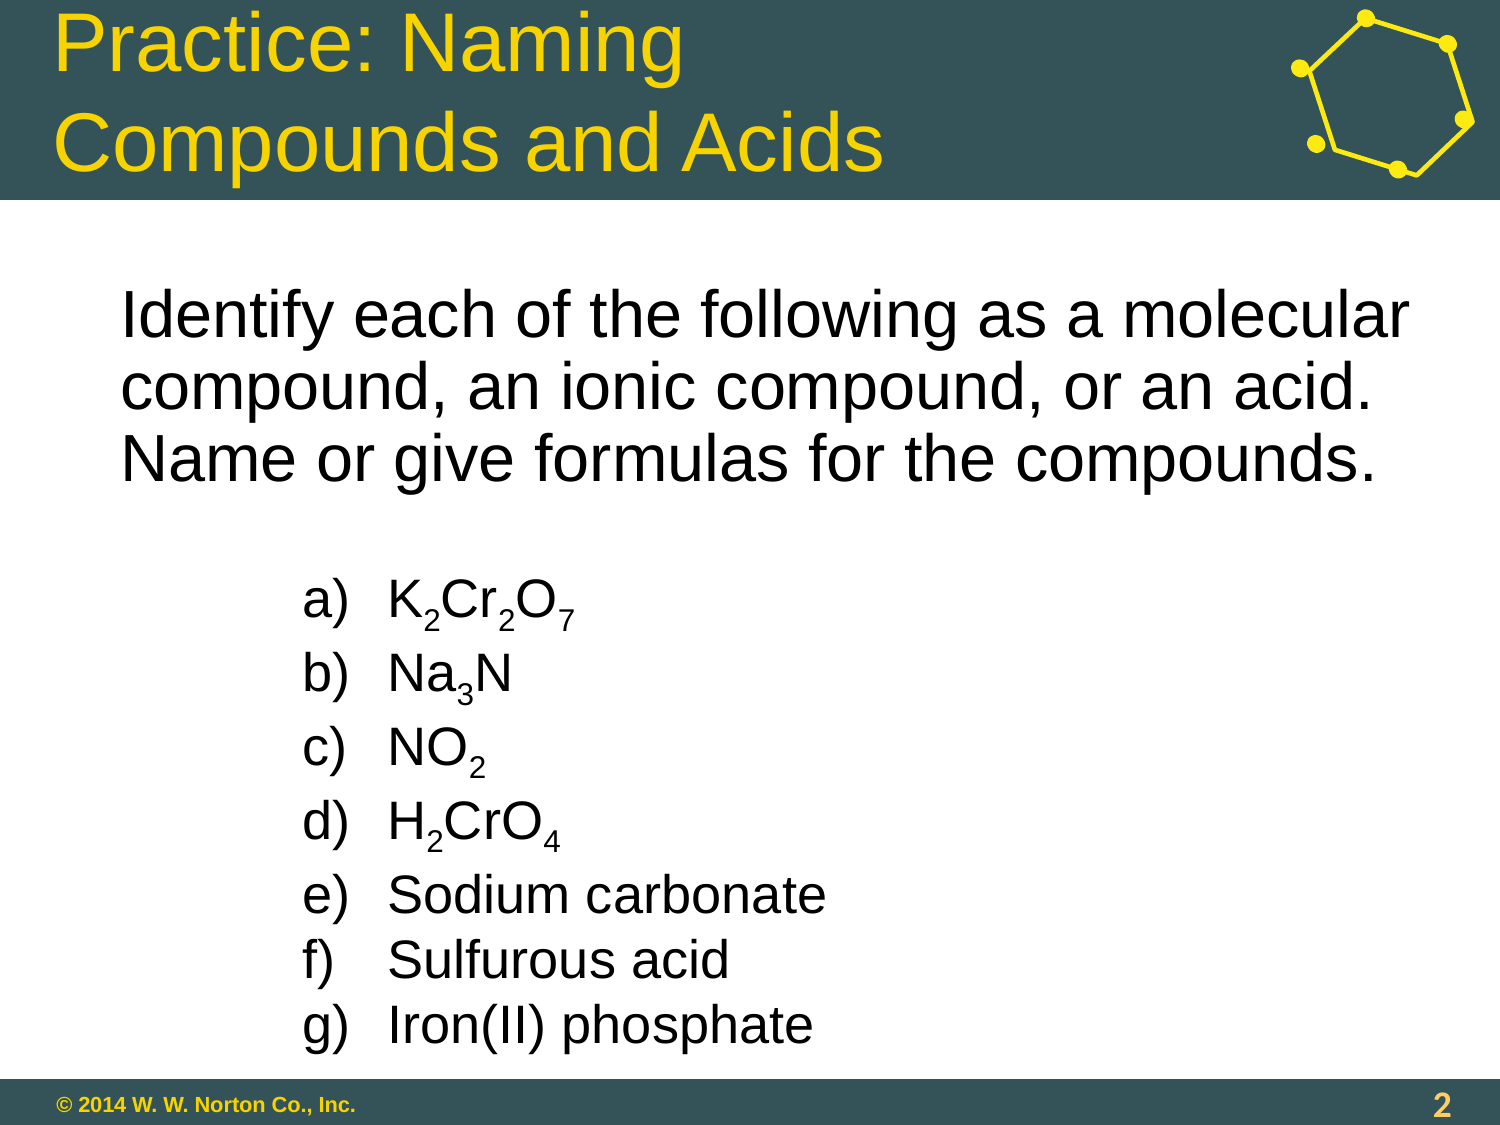

Practice: Naming Compounds and Acids
# Identify each of the following as a molecular compound, an ionic compound, or an acid. Name or give formulas for the compounds.
K2Cr2O7
Na3N
NO2
H2CrO4
Sodium carbonate
Sulfurous acid
Iron(II) phosphate